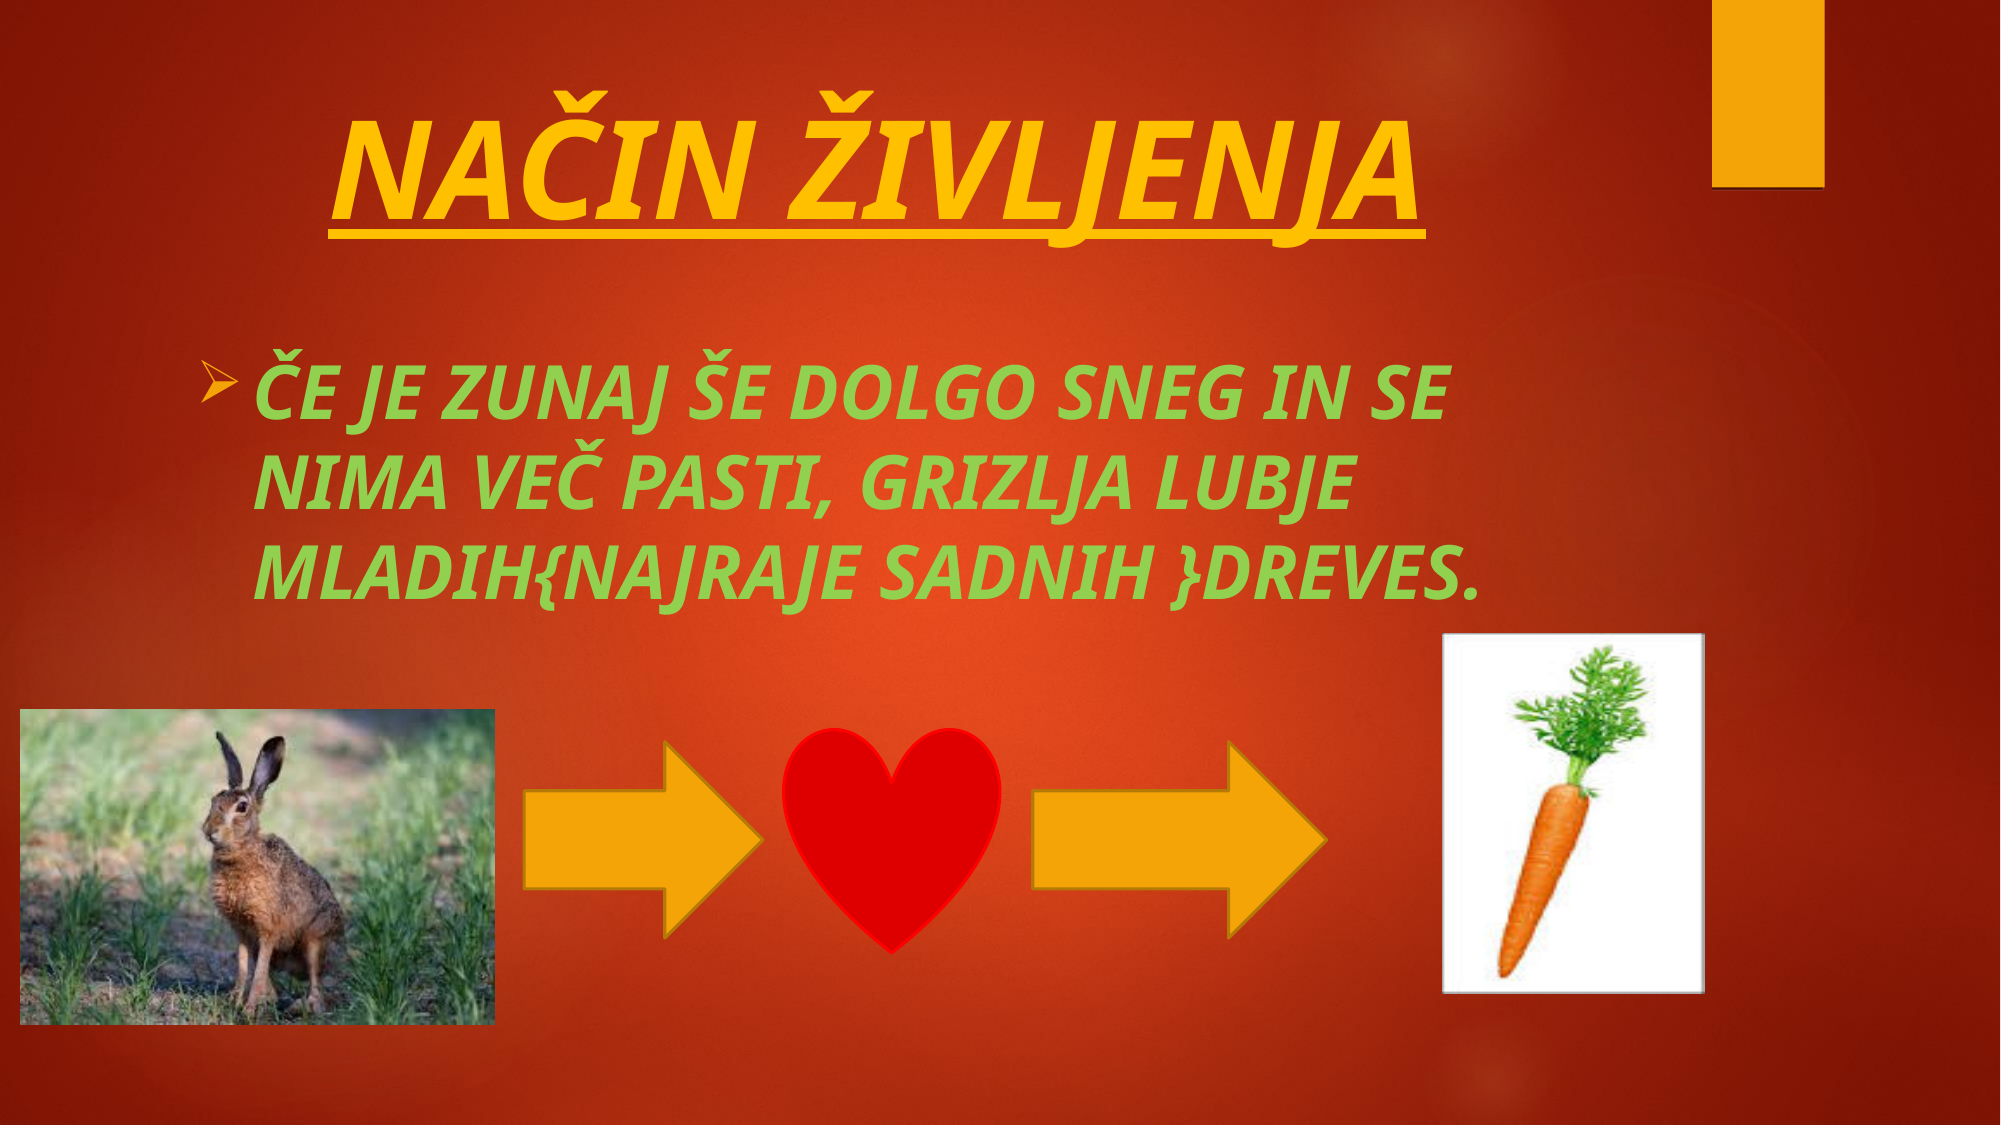

# NAČIN ŽIVLJENJA
ČE JE ZUNAJ ŠE DOLGO SNEG IN SE NIMA VEČ PASTI, GRIZLJA LUBJE MLADIH{NAJRAJE SADNIH }DREVES.